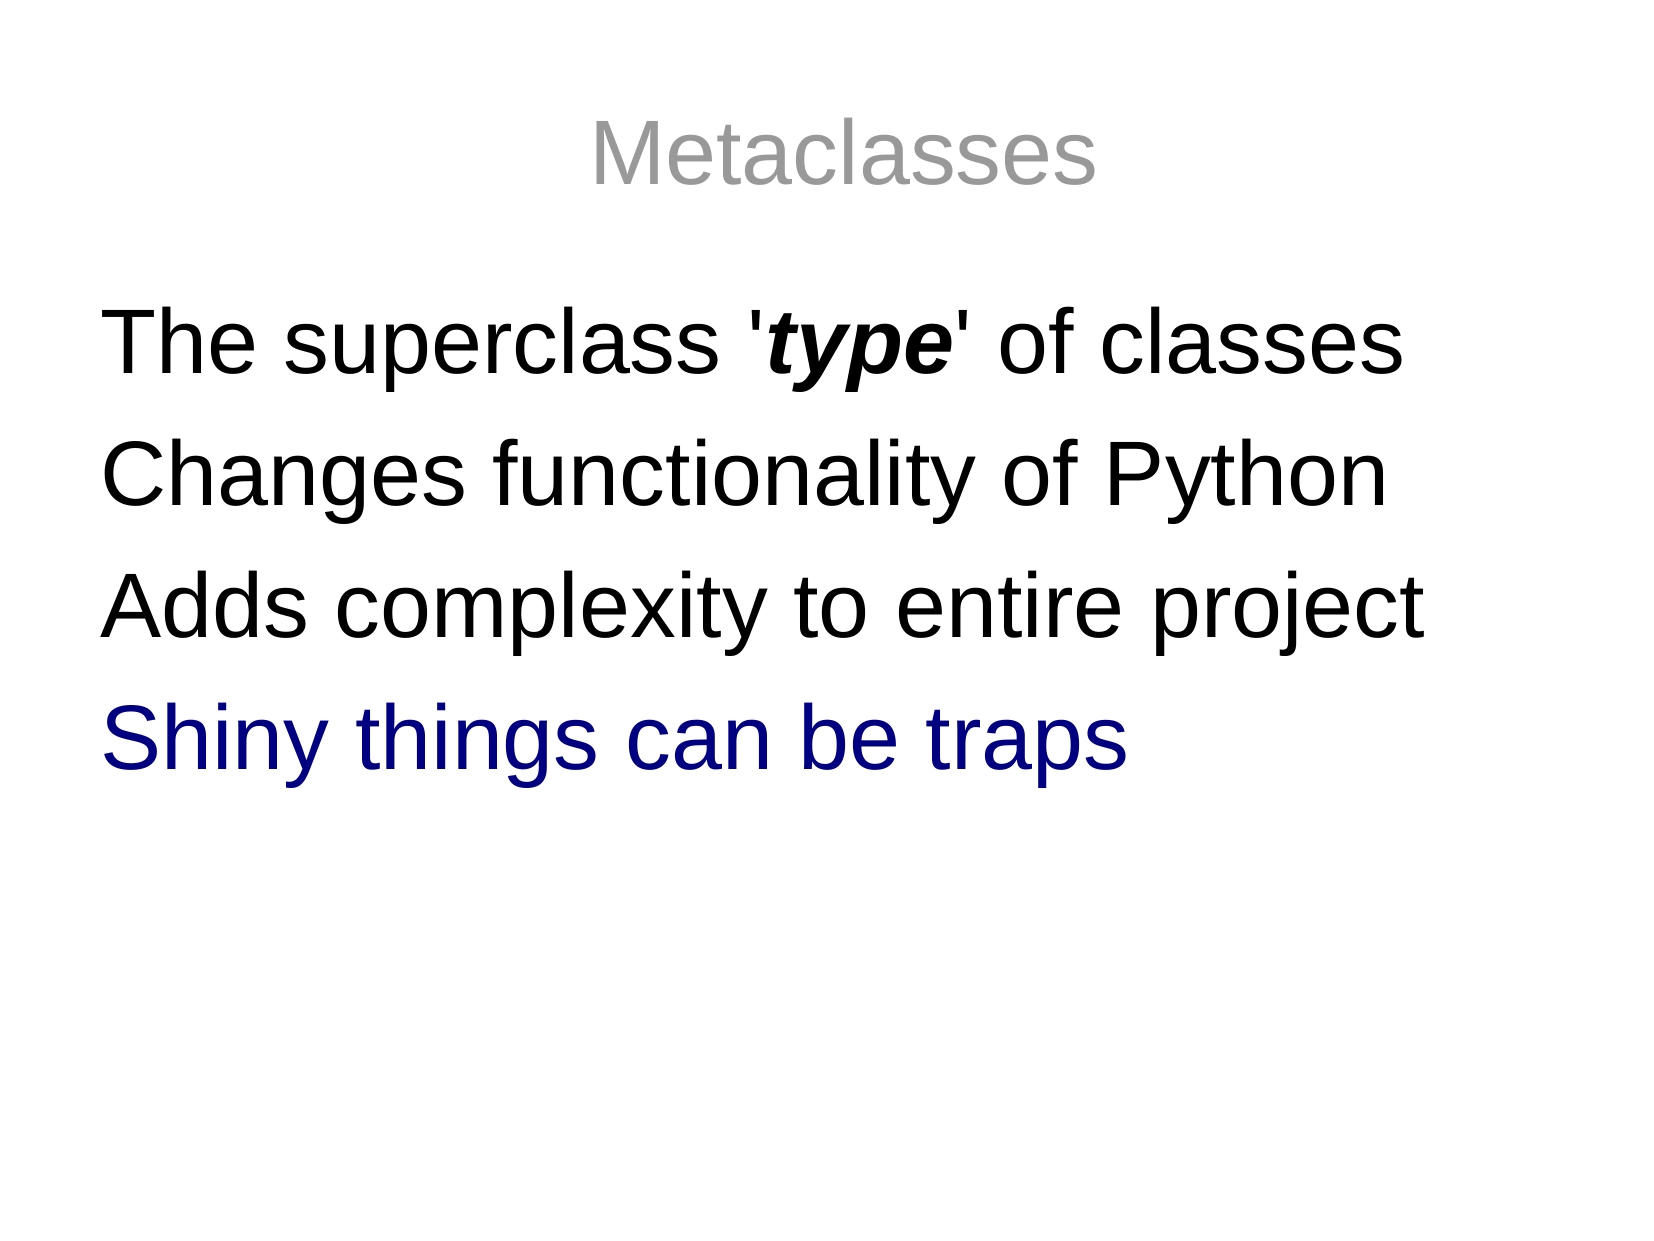

# Metaclasses
The superclass 'type' of classes
Changes functionality of Python
Adds complexity to entire project
Shiny things can be traps